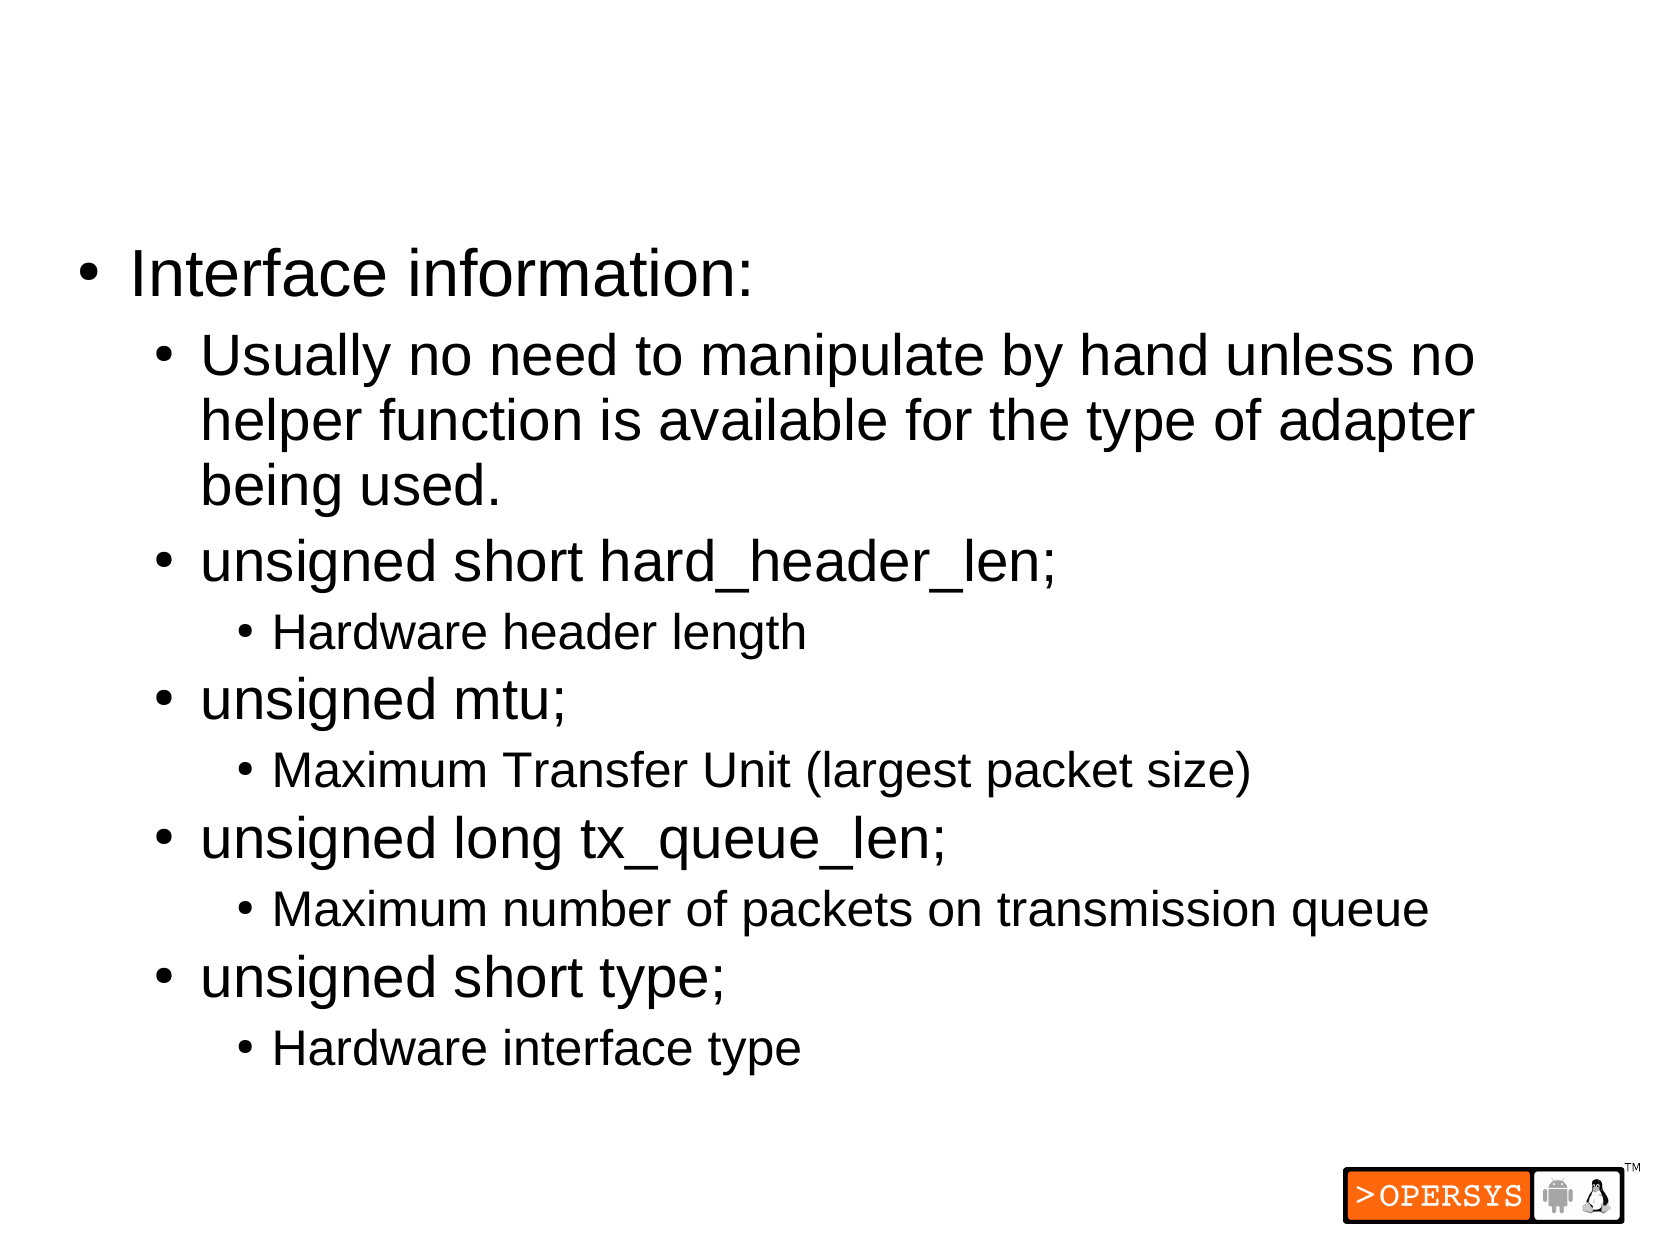

# Interface information:
Usually no need to manipulate by hand unless no helper function is available for the type of adapter being used.
unsigned short hard_header_len;
Hardware header length
unsigned mtu;
Maximum Transfer Unit (largest packet size)
unsigned long tx_queue_len;
Maximum number of packets on transmission queue
unsigned short type;
Hardware interface type